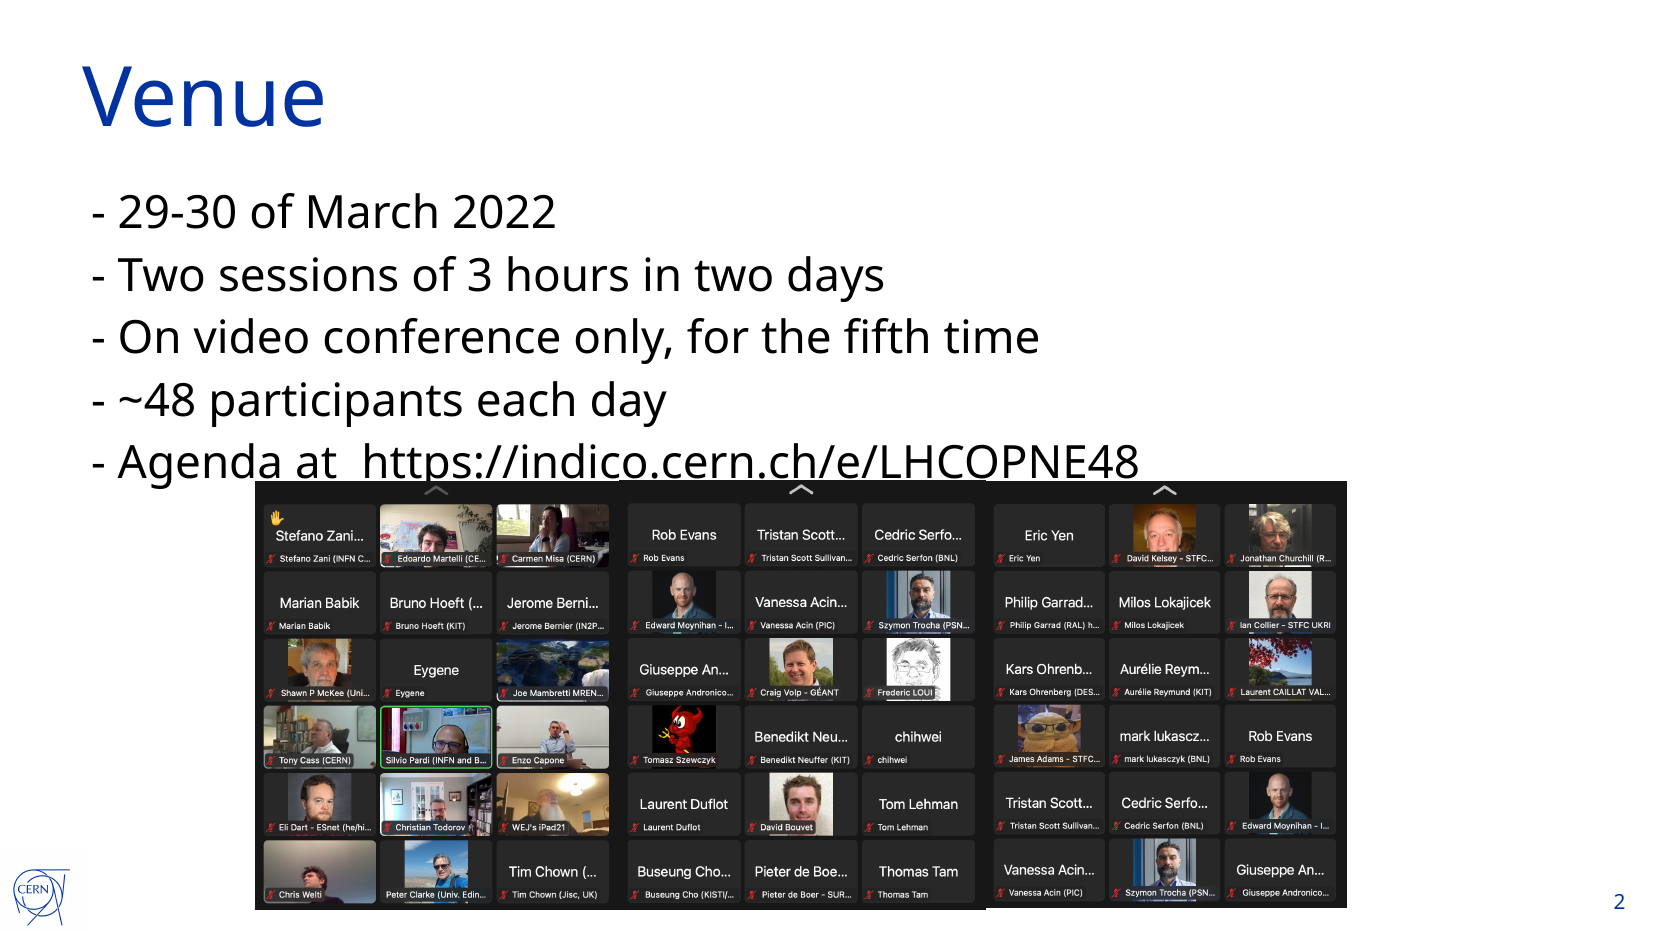

# Venue
- 29-30 of March 2022
- Two sessions of 3 hours in two days
- On video conference only, for the fifth time
- ~48 participants each day
- Agenda at https://indico.cern.ch/e/LHCOPNE48
2